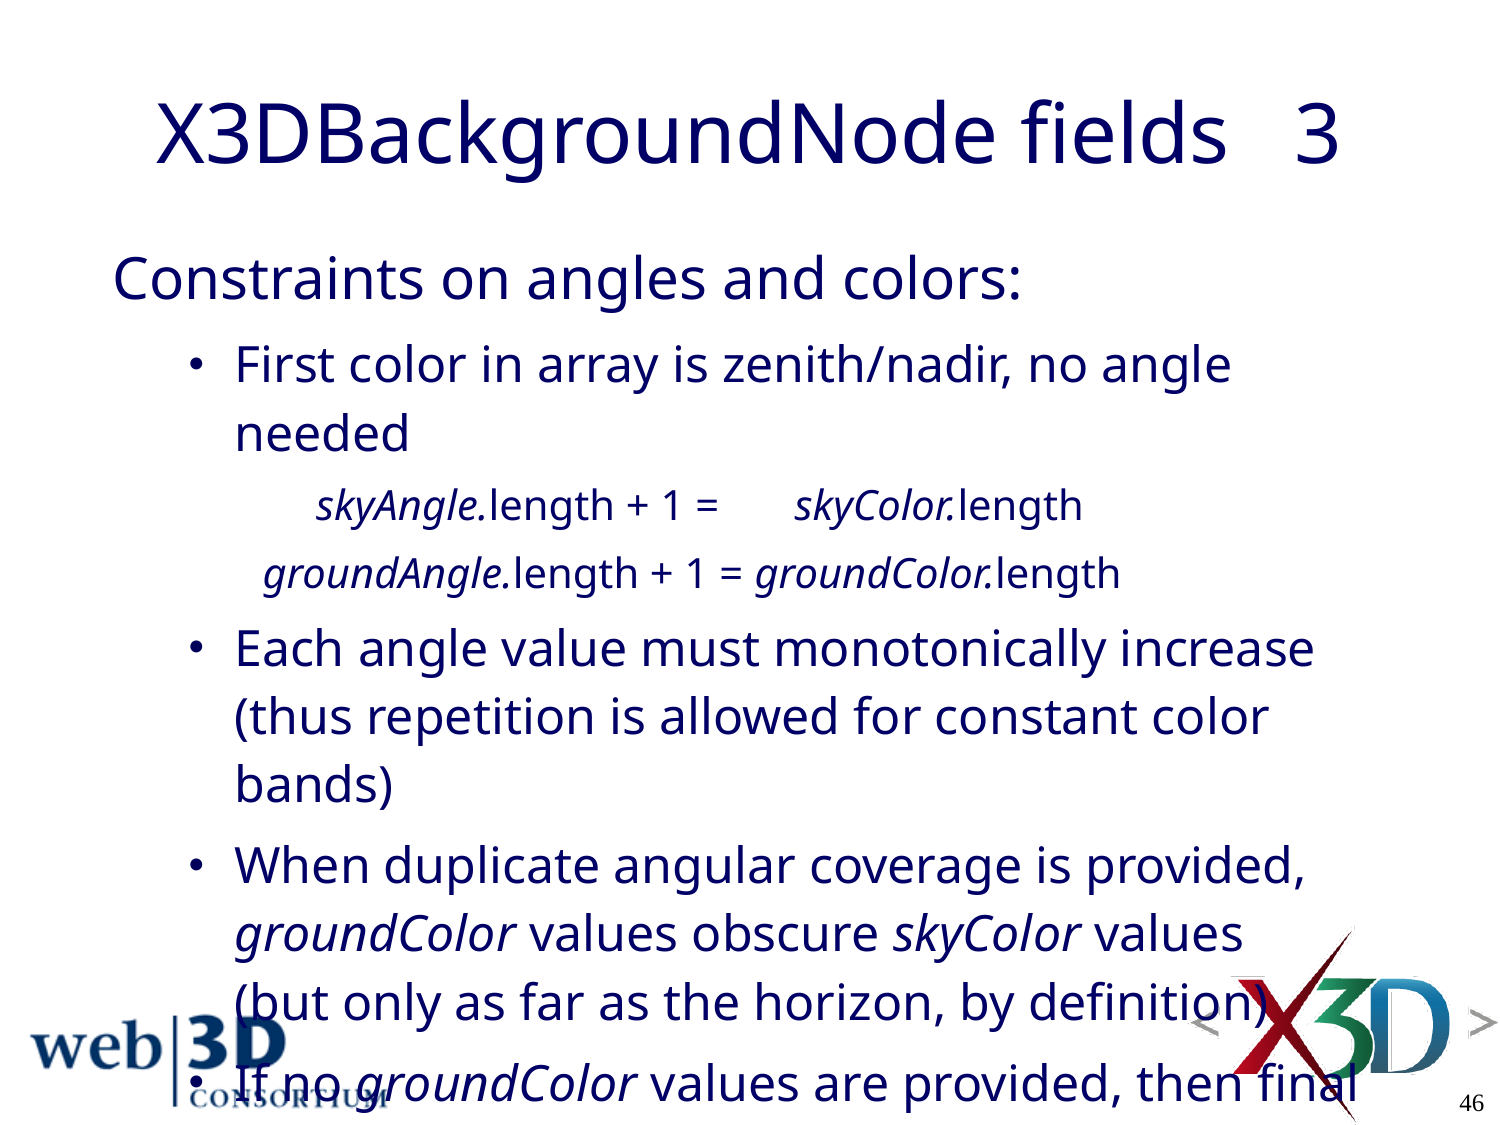

# X3DBackgroundNode fields 3
Constraints on angles and colors:
First color in array is zenith/nadir, no angle needed
 skyAngle.length + 1 = skyColor.length
groundAngle.length + 1 = groundColor.length
Each angle value must monotonically increase (thus repetition is allowed for constant color bands)
When duplicate angular coverage is provided, groundColor values obscure skyColor values (but only as far as the horizon, by definition)
If no groundColor values are provided, then final skyColor value is clamped and continues to nadir
Thus sole skyColor value defines entire background